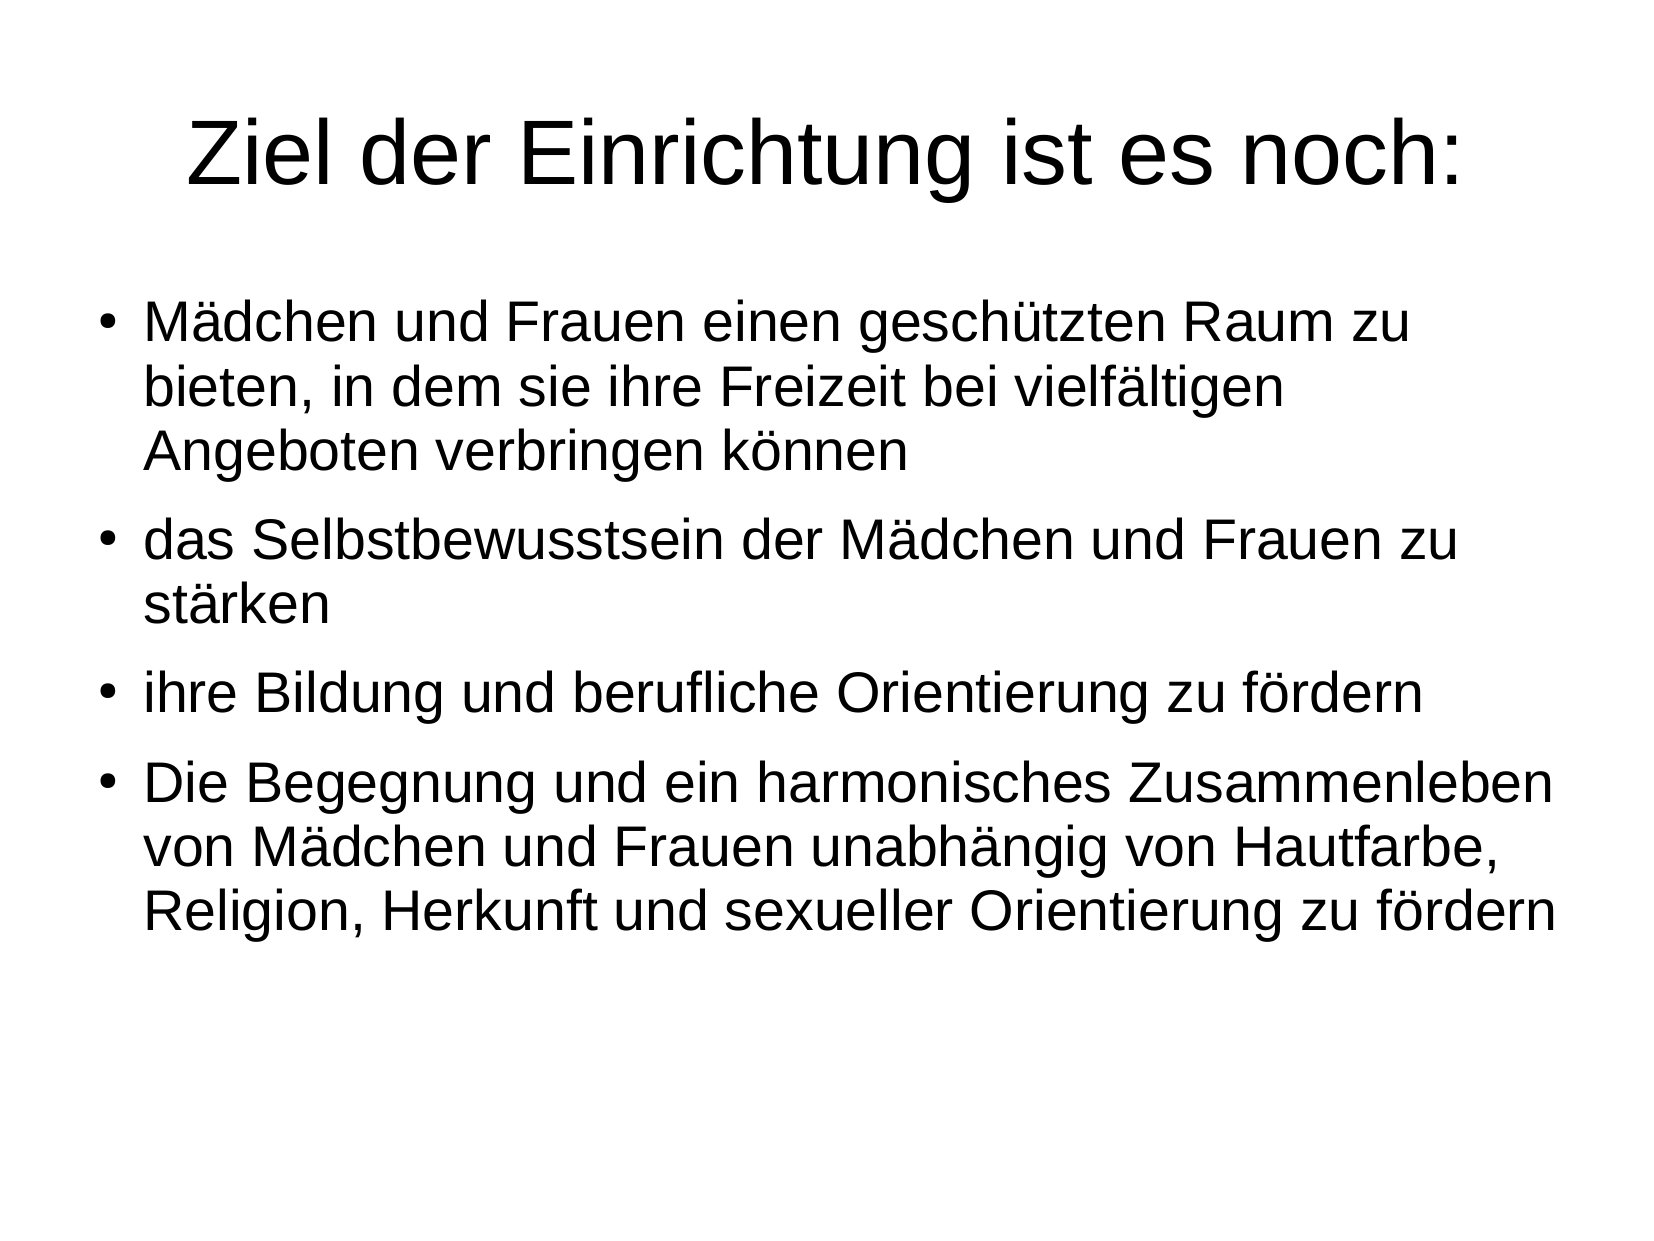

# Ziel der Einrichtung ist es noch:
Mädchen und Frauen einen geschützten Raum zu bieten, in dem sie ihre Freizeit bei vielfältigen Angeboten verbringen können
das Selbstbewusstsein der Mädchen und Frauen zu stärken
ihre Bildung und berufliche Orientierung zu fördern
Die Begegnung und ein harmonisches Zusammenleben von Mädchen und Frauen unabhängig von Hautfarbe, Religion, Herkunft und sexueller Orientierung zu fördern